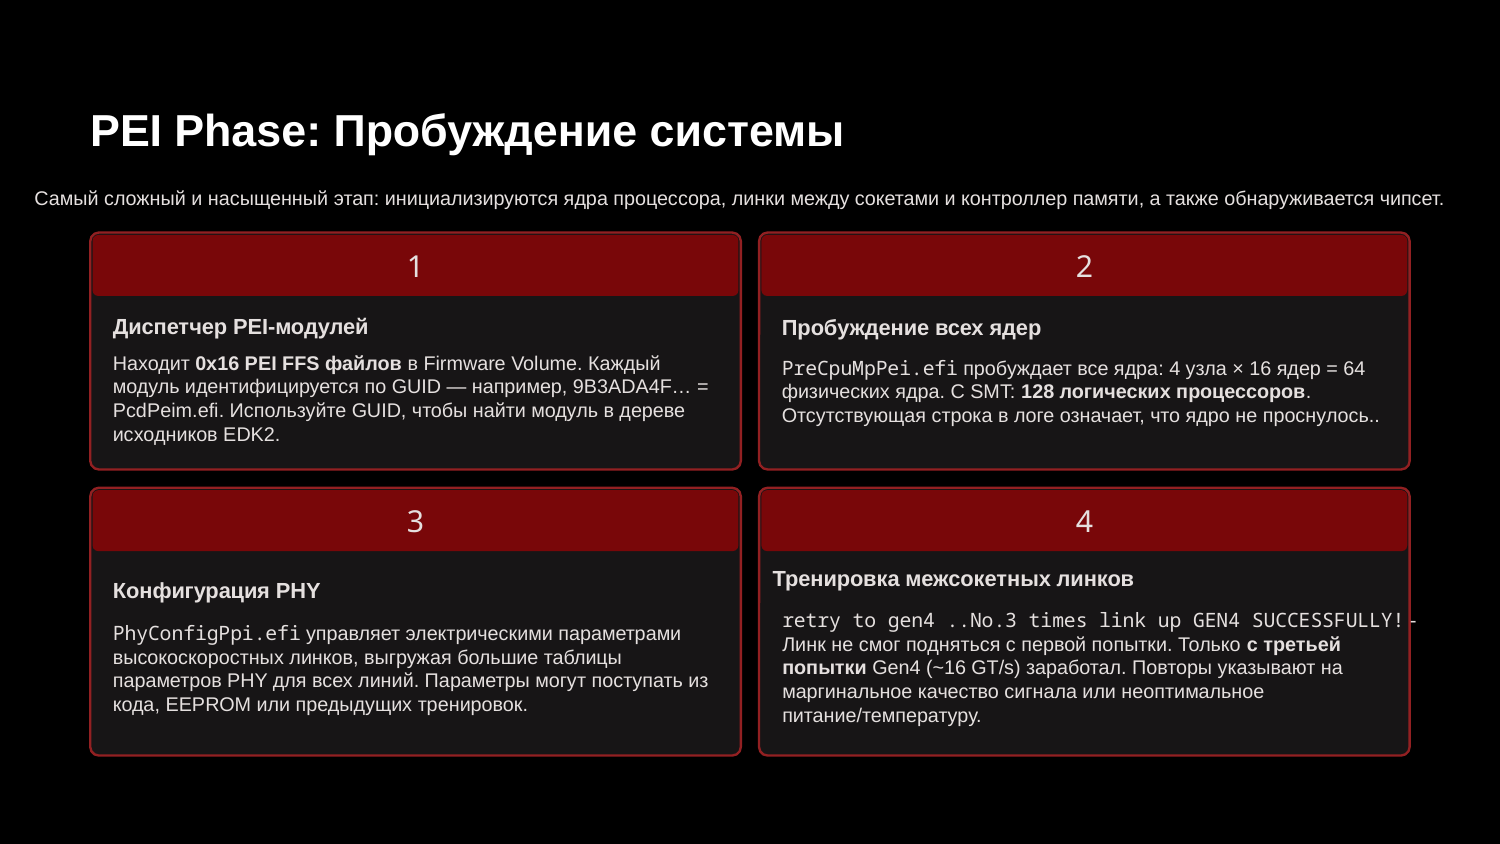

PEI Phase: Пробуждение системы
Самый сложный и насыщенный этап: инициализируются ядра процессора, линки между сокетами и контроллер памяти, а также обнаруживается чипсет.
1
2
Диспетчер PEI-модулей
Пробуждение всех ядер
Находит 0x16 PEI FFS файлов в Firmware Volume. Каждый модуль идентифицируется по GUID — например, 9B3ADA4F… = PcdPeim.efi. Используйте GUID, чтобы найти модуль в дереве исходников EDK2.
PreCpuMpPei.efi пробуждает все ядра: 4 узла × 16 ядер = 64 физических ядра. С SMT: 128 логических процессоров. Отсутствующая строка в логе означает, что ядро не проснулось..
3
4
Тренировка межсокетных линков
Конфигурация PHY
retry to gen4 ..No.3 times link up GEN4 SUCCESSFULLY! - Линк не смог подняться с первой попытки. Только с третьей попытки Gen4 (~16 GT/s) заработал. Повторы указывают на маргинальное качество сигнала или неоптимальное питание/температуру.
PhyConfigPpi.efi управляет электрическими параметрами высокоскоростных линков, выгружая большие таблицы параметров PHY для всех линий. Параметры могут поступать из кода, EEPROM или предыдущих тренировок.